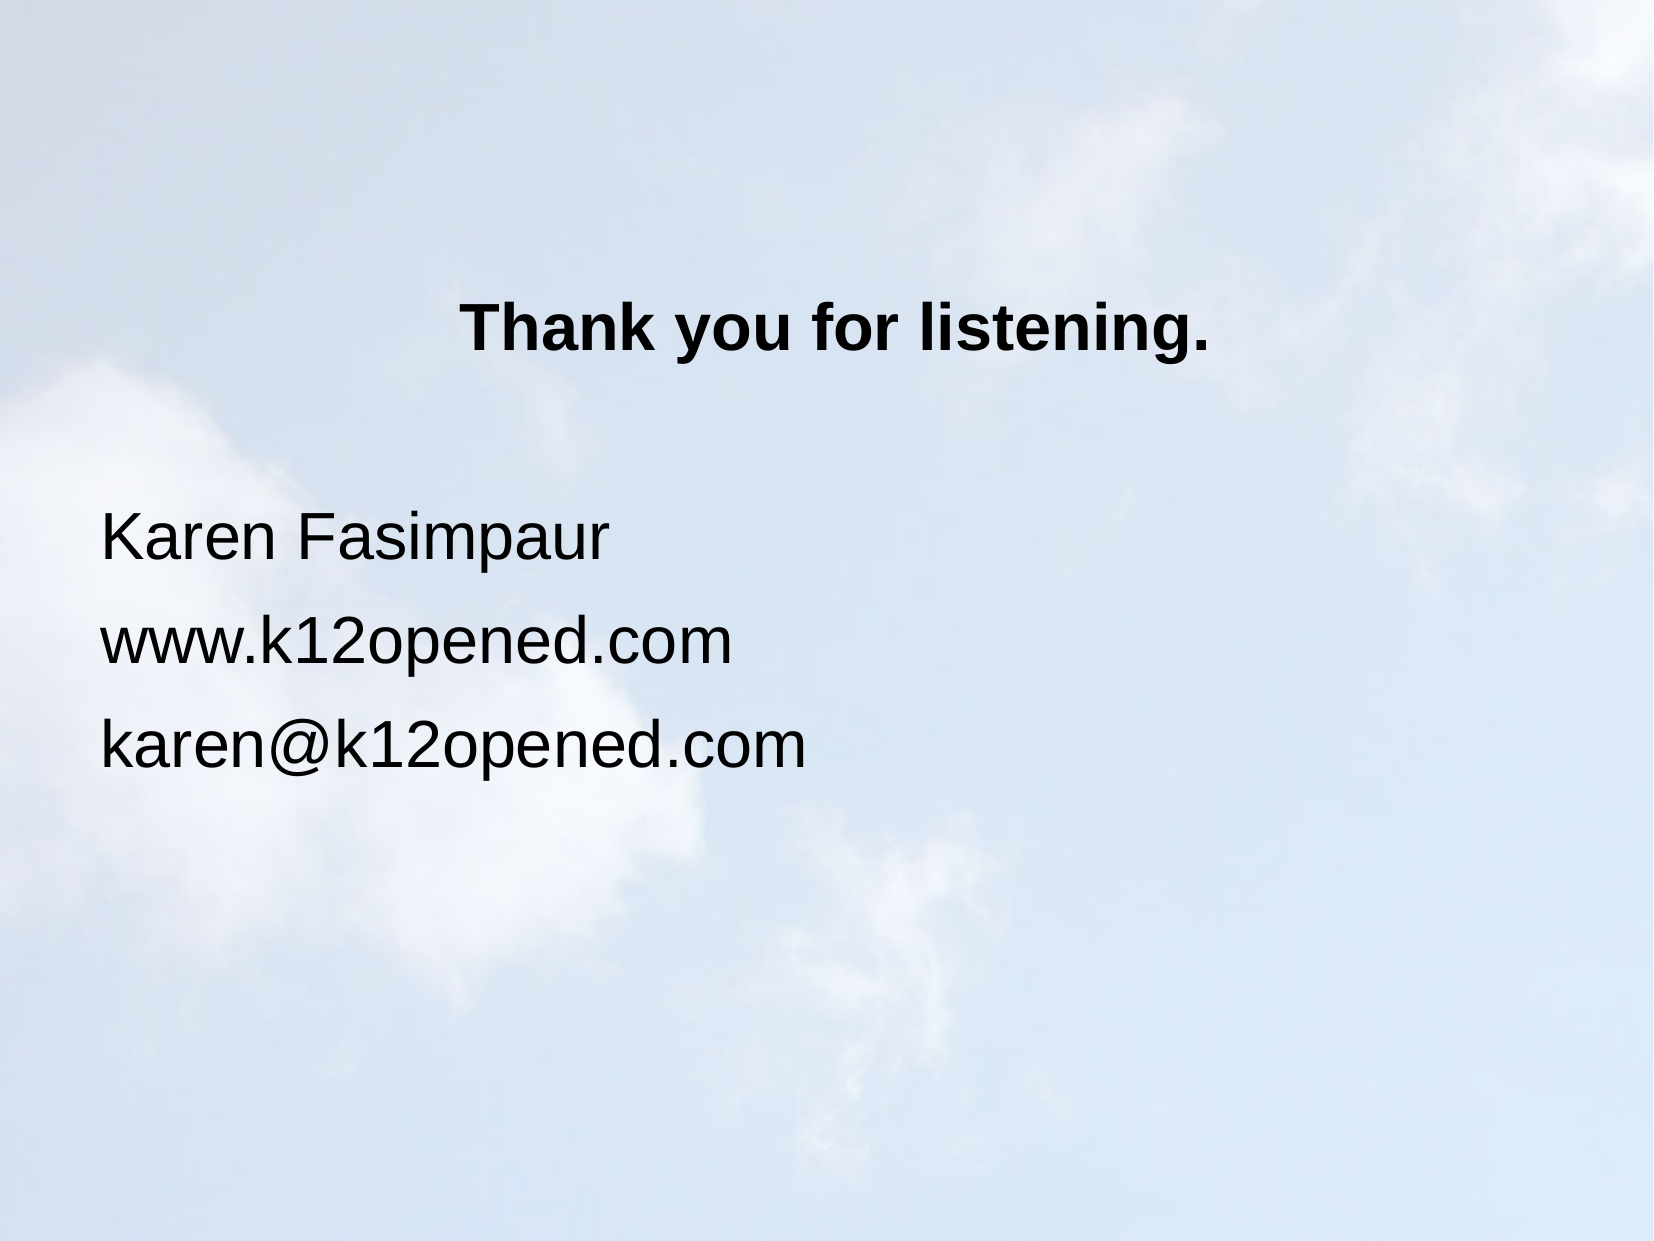

#
Thank you for listening.
Karen Fasimpaur
www.k12opened.com
karen@k12opened.com